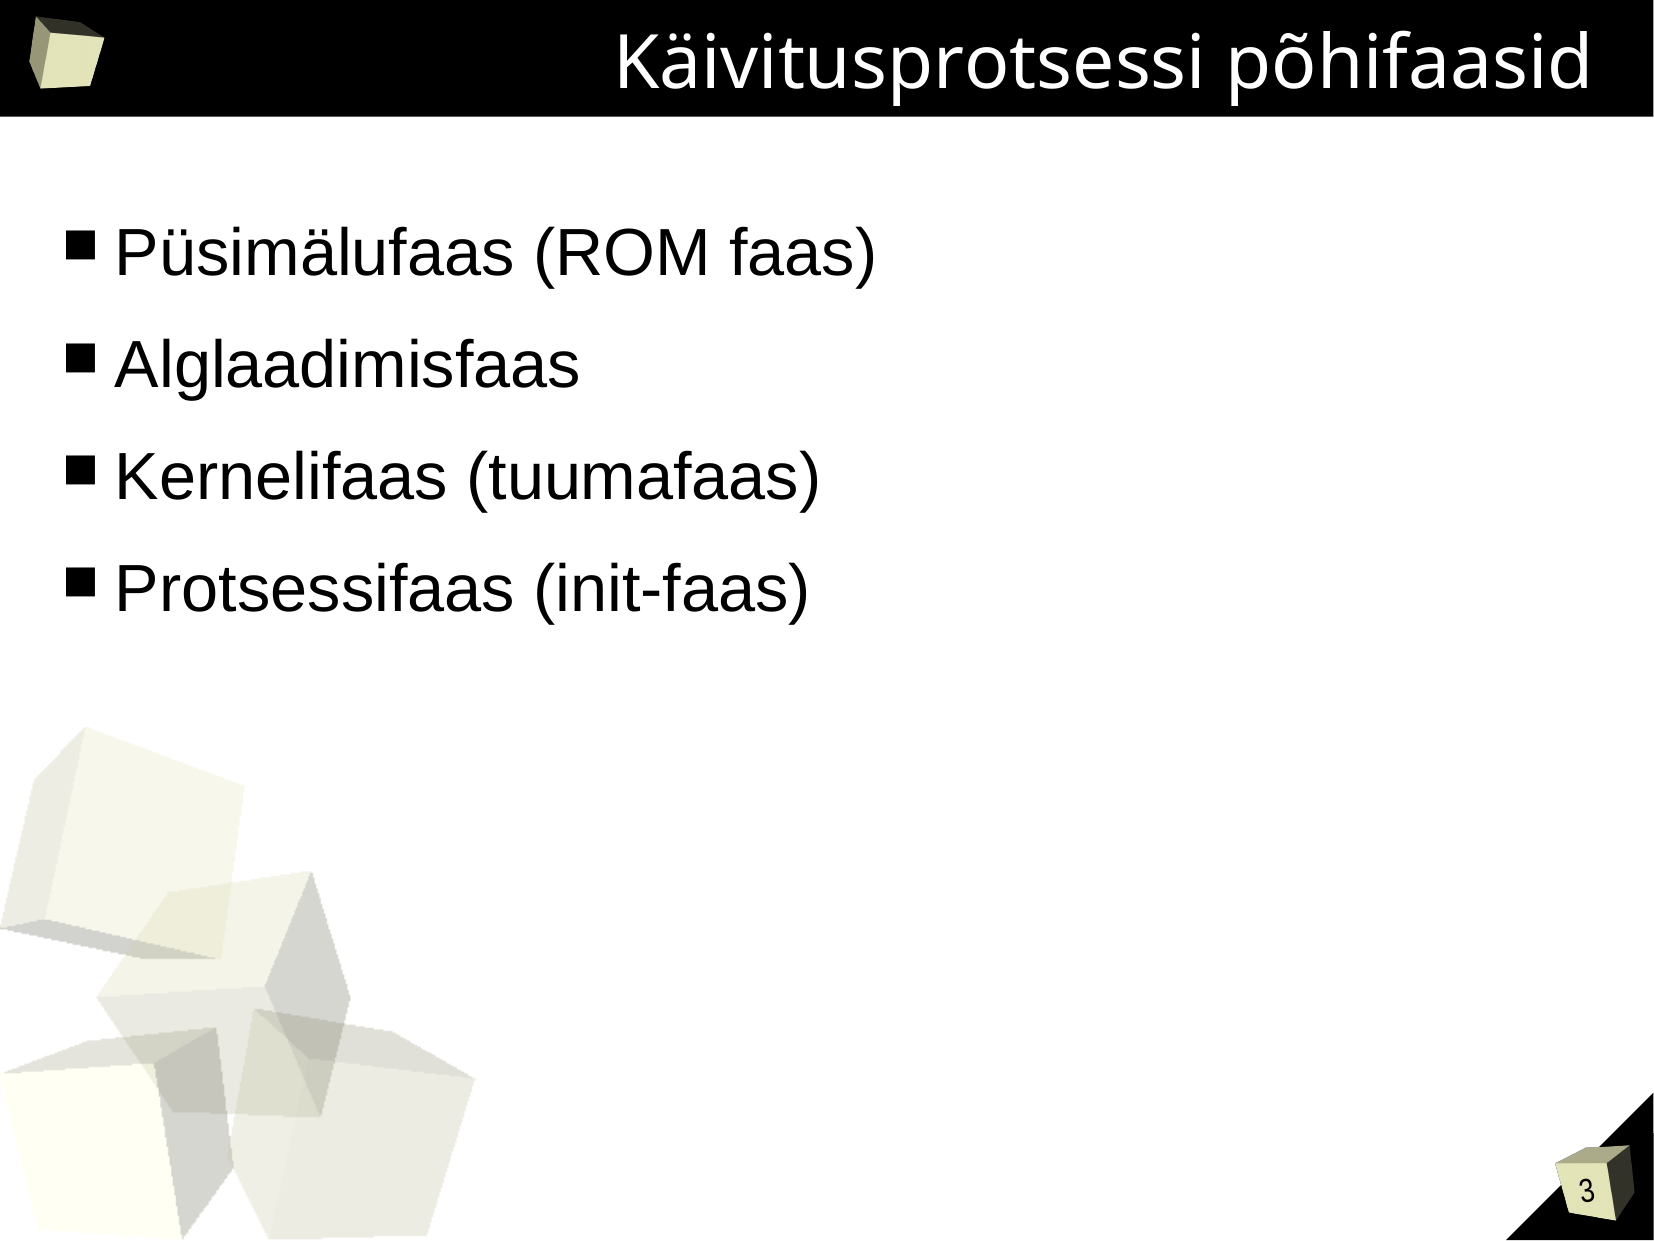

# Käivitusprotsessi põhifaasid
Püsimälufaas (ROM faas)
Alglaadimisfaas
Kernelifaas (tuumafaas)
Protsessifaas (init-faas)